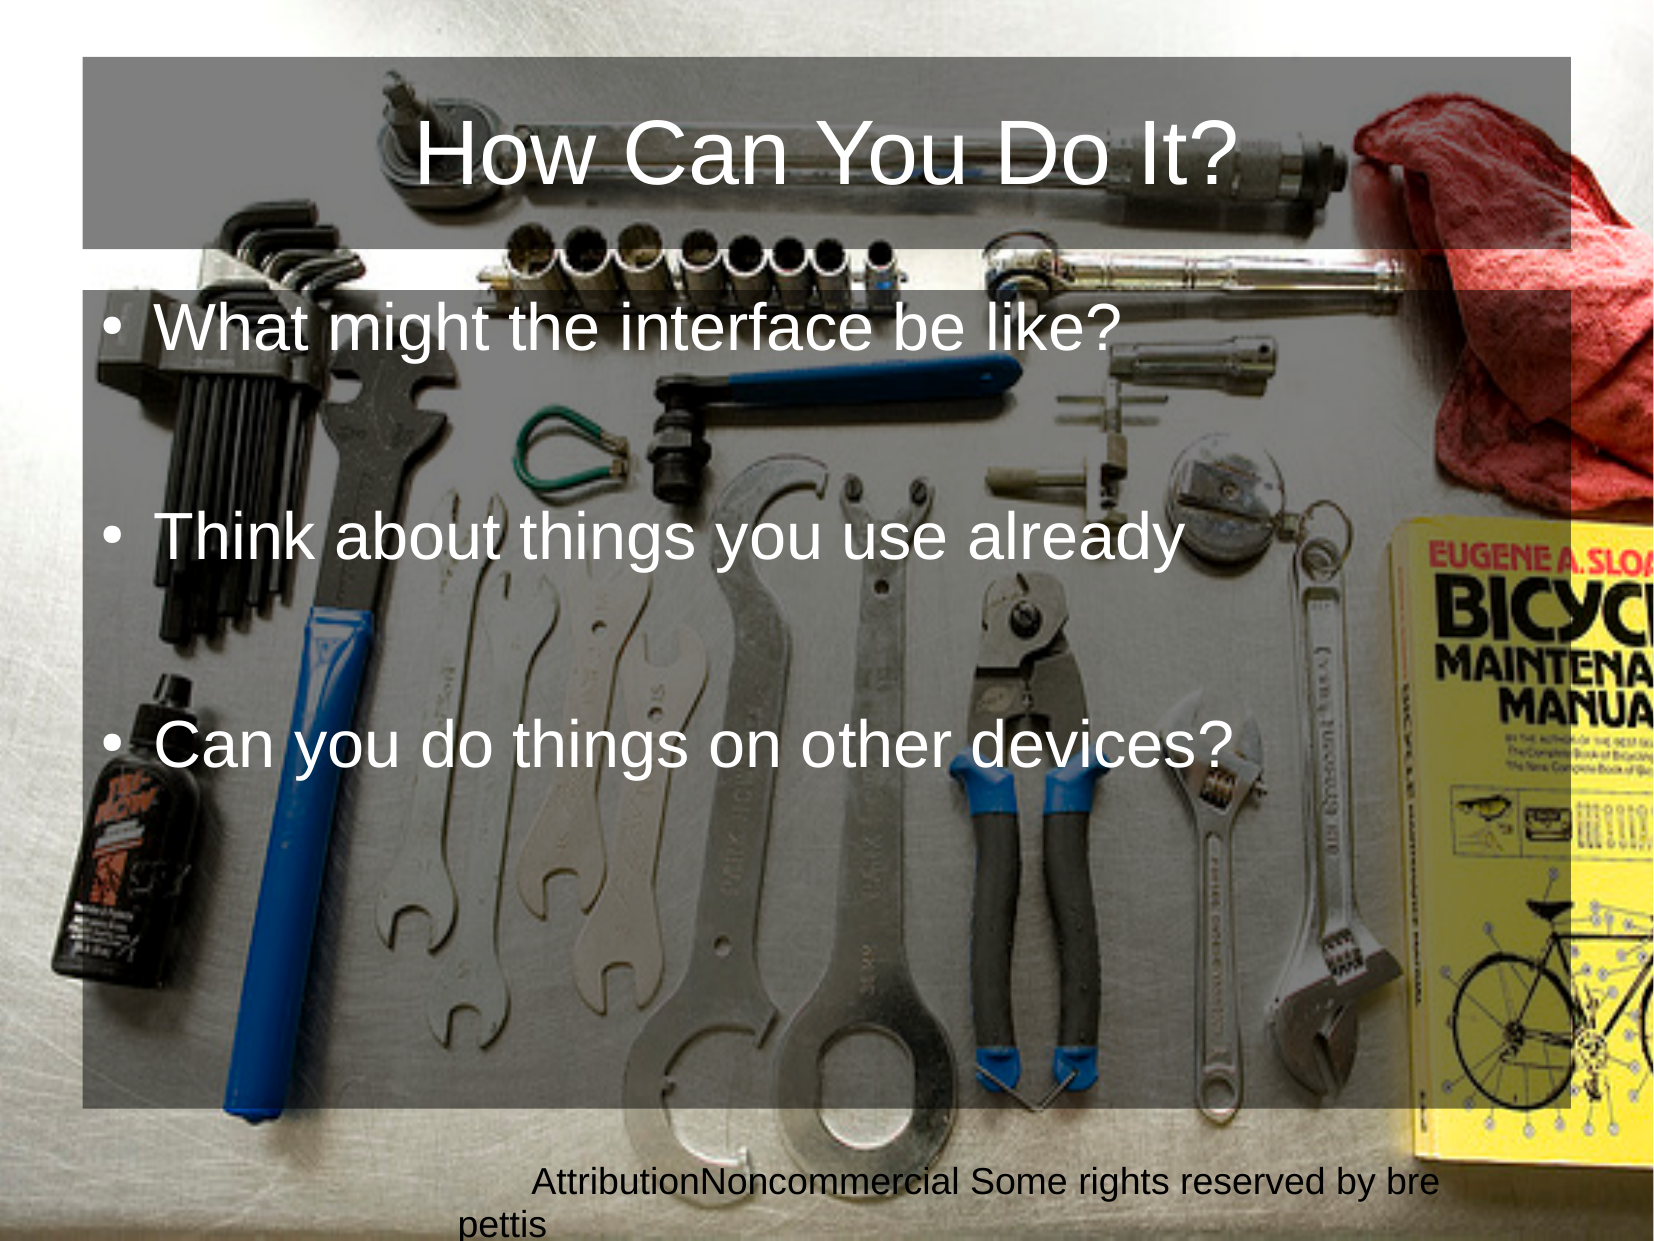

# How Can You Do It?
What might the interface be like?
Think about things you use already
Can you do things on other devices?
	AttributionNoncommercial Some rights reserved by bre pettis